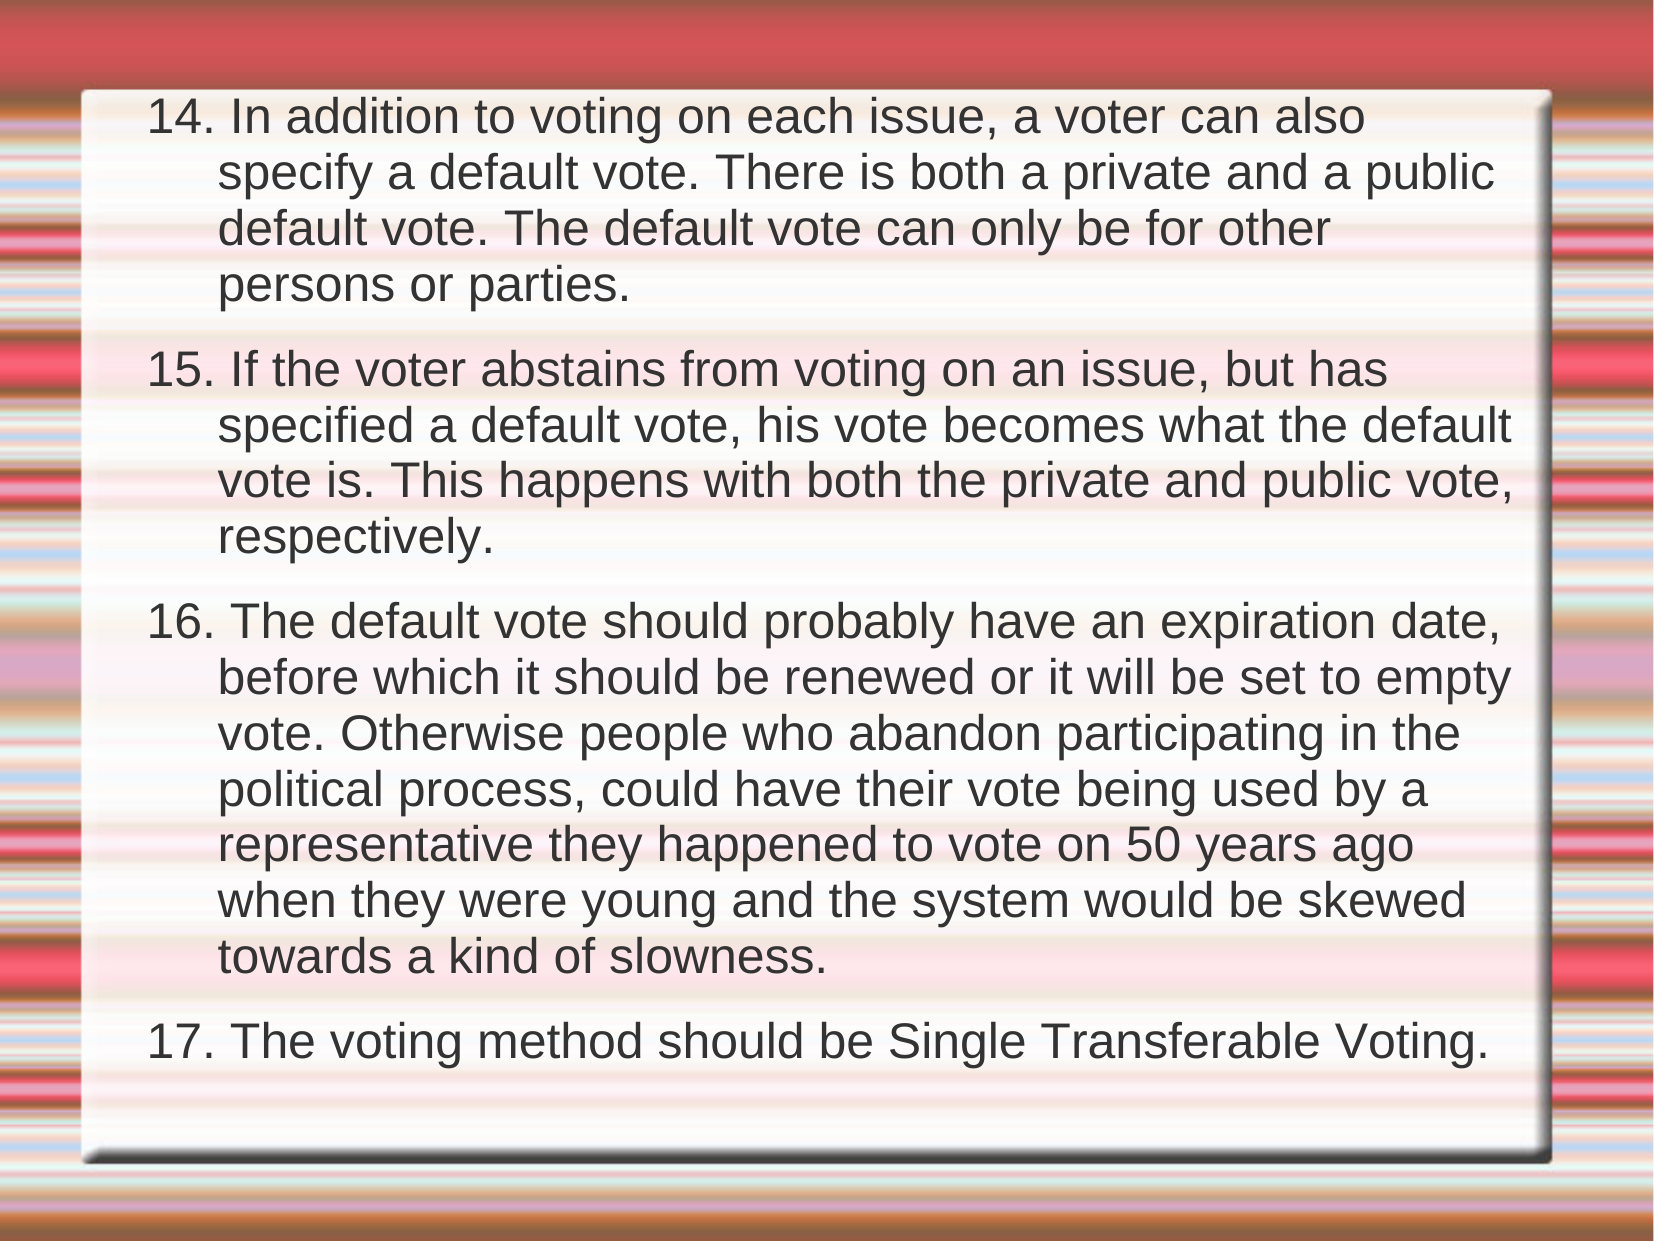

# 14. In addition to voting on each issue, a voter can also specify a default vote. There is both a private and a public default vote. The default vote can only be for other persons or parties.
15. If the voter abstains from voting on an issue, but has specified a default vote, his vote becomes what the default vote is. This happens with both the private and public vote, respectively.
16. The default vote should probably have an expiration date, before which it should be renewed or it will be set to empty vote. Otherwise people who abandon participating in the political process, could have their vote being used by a representative they happened to vote on 50 years ago when they were young and the system would be skewed towards a kind of slowness.
17. The voting method should be Single Transferable Voting.